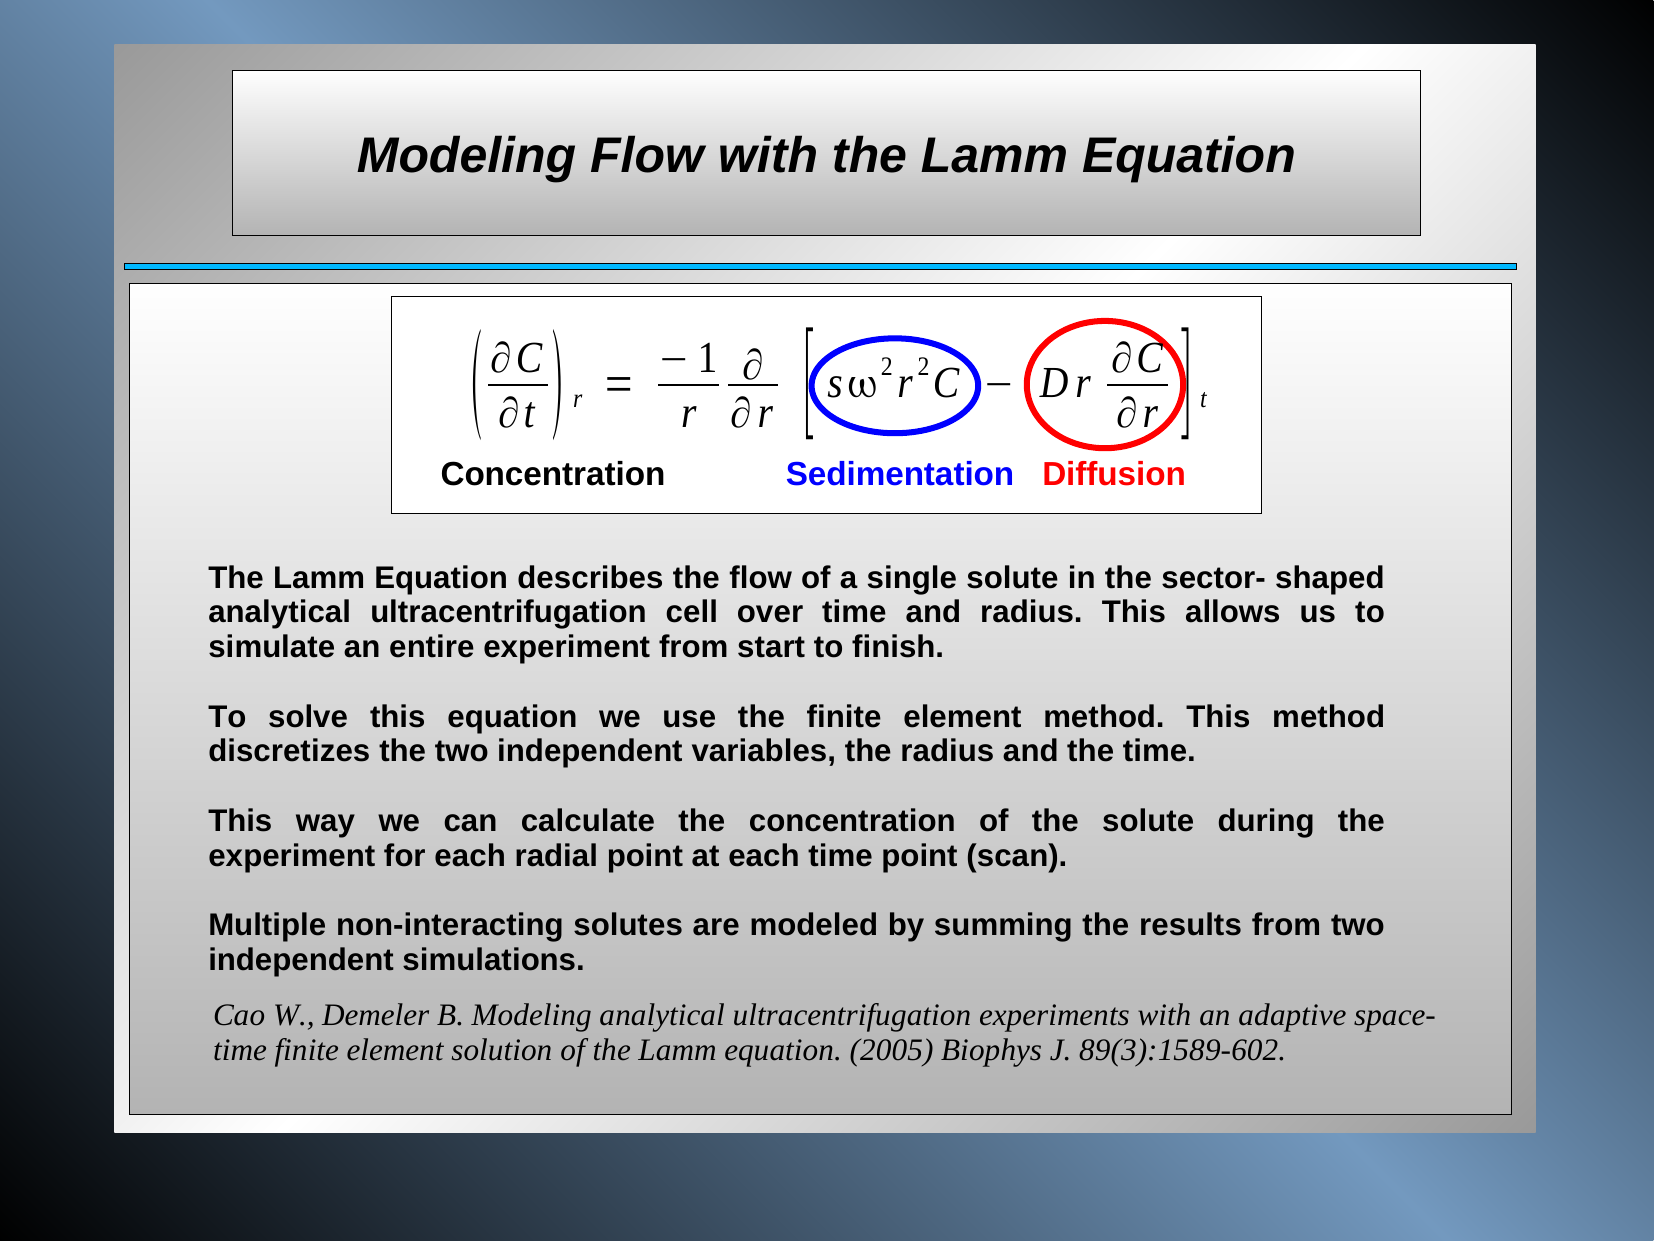

Modeling Flow with the Lamm Equation
Concentration Sedimentation Diffusion
The Lamm Equation describes the flow of a single solute in the sector- shaped analytical ultracentrifugation cell over time and radius. This allows us to simulate an entire experiment from start to finish.
To solve this equation we use the finite element method. This method discretizes the two independent variables, the radius and the time.
This way we can calculate the concentration of the solute during the experiment for each radial point at each time point (scan).
Multiple non-interacting solutes are modeled by summing the results from two independent simulations.
Cao W., Demeler B. Modeling analytical ultracentrifugation experiments with an adaptive space-time finite element solution of the Lamm equation. (2005) Biophys J. 89(3):1589-602.